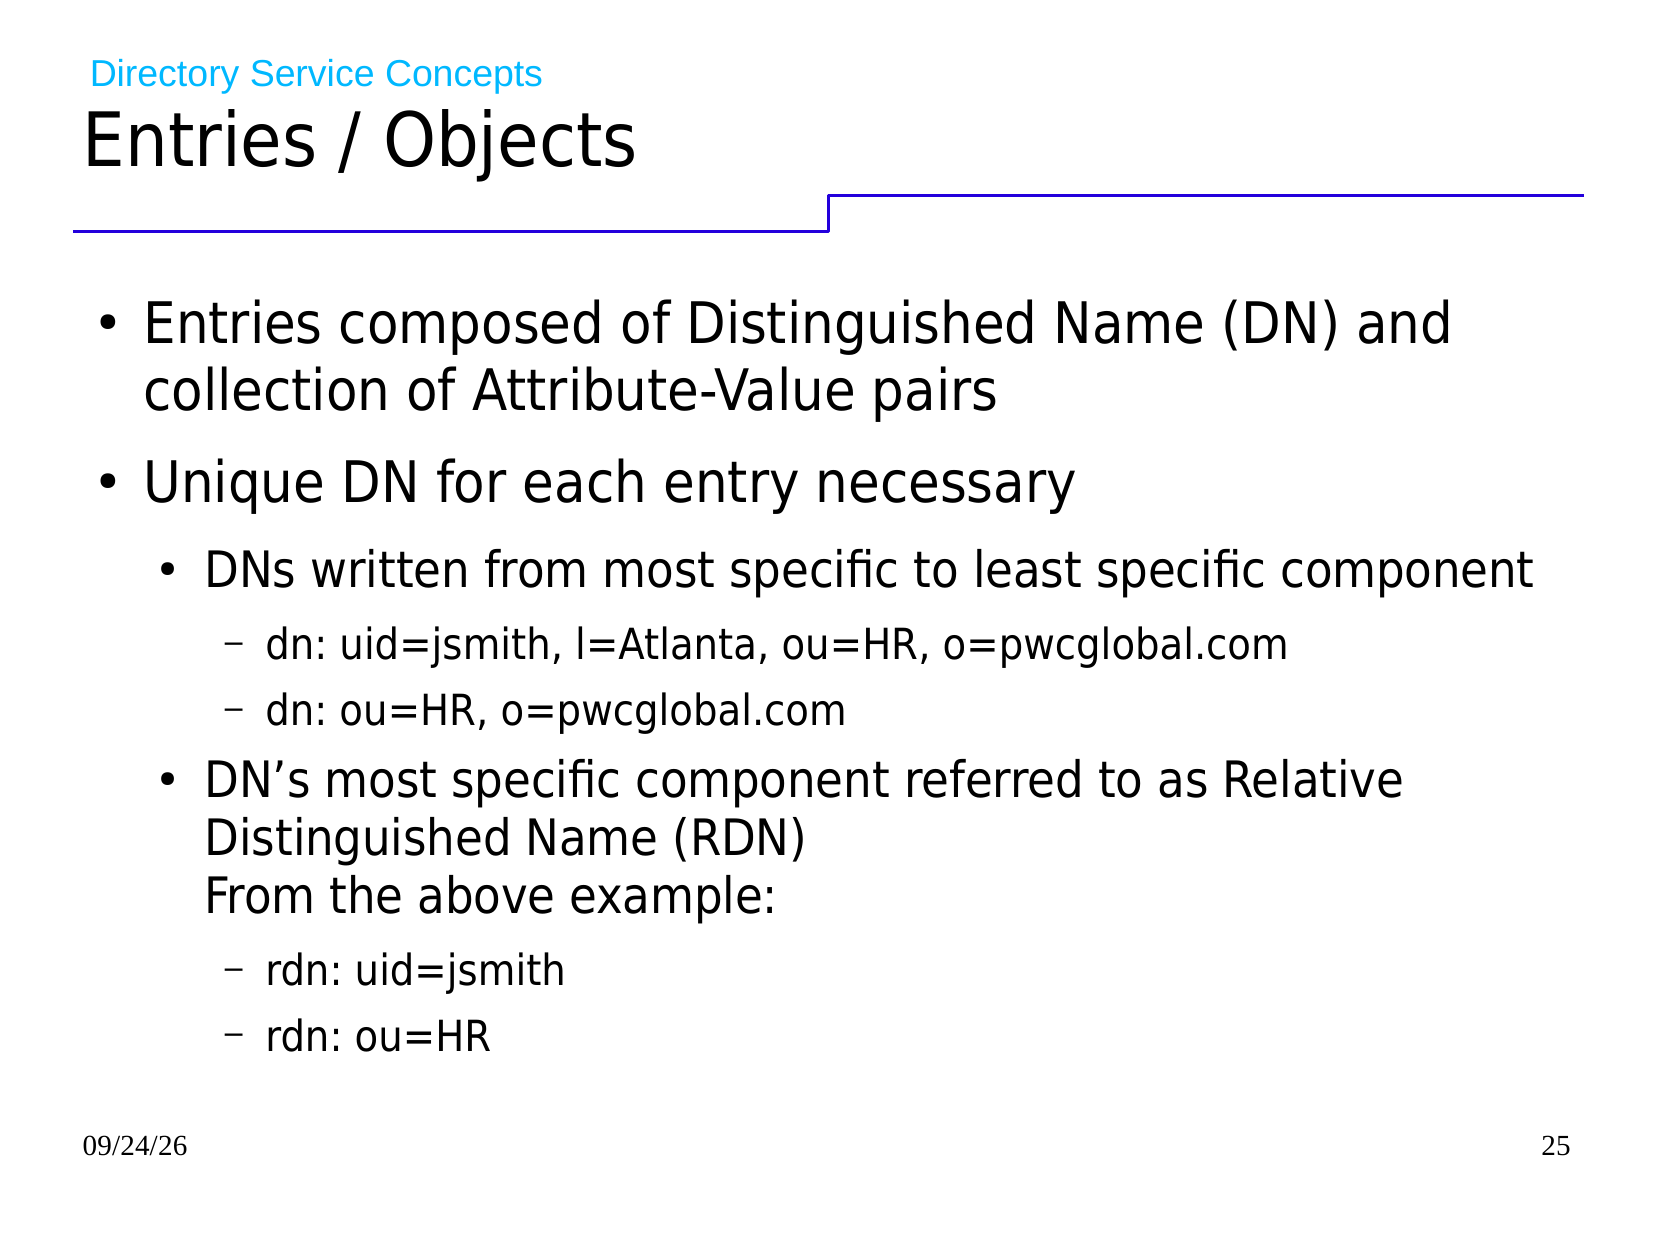

Directory Service Concepts
# Entries / Objects
Entries composed of Distinguished Name (DN) and collection of Attribute-Value pairs
Unique DN for each entry necessary
DNs written from most specific to least specific component
dn: uid=jsmith, l=Atlanta, ou=HR, o=pwcglobal.com
dn: ou=HR, o=pwcglobal.com
DN’s most specific component referred to as Relative Distinguished Name (RDN)
From the above example:
rdn: uid=jsmith
rdn: ou=HR
25